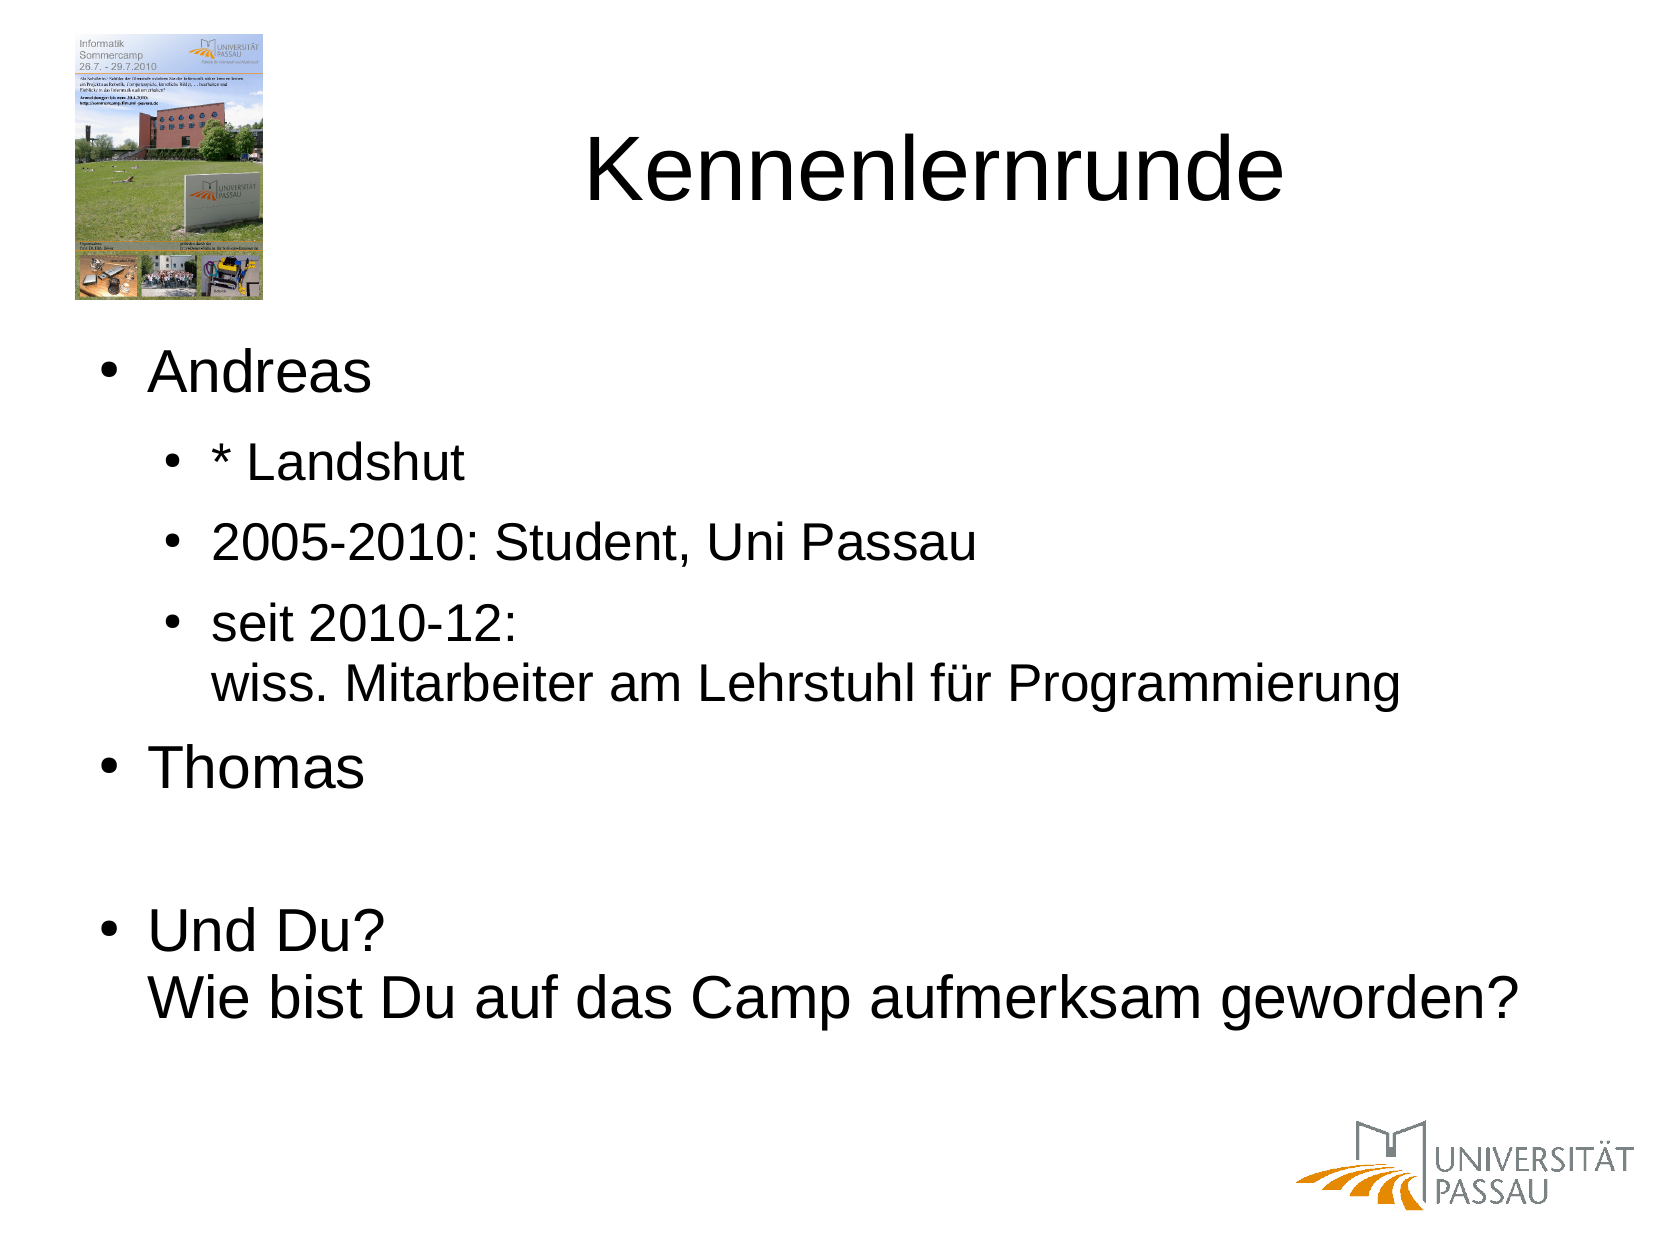

# Kennenlernrunde
Andreas
* Landshut
2005-2010: Student, Uni Passau
seit 2010-12:
wiss. Mitarbeiter am Lehrstuhl für Programmierung
Thomas
Und Du?
Wie bist Du auf das Camp aufmerksam geworden?